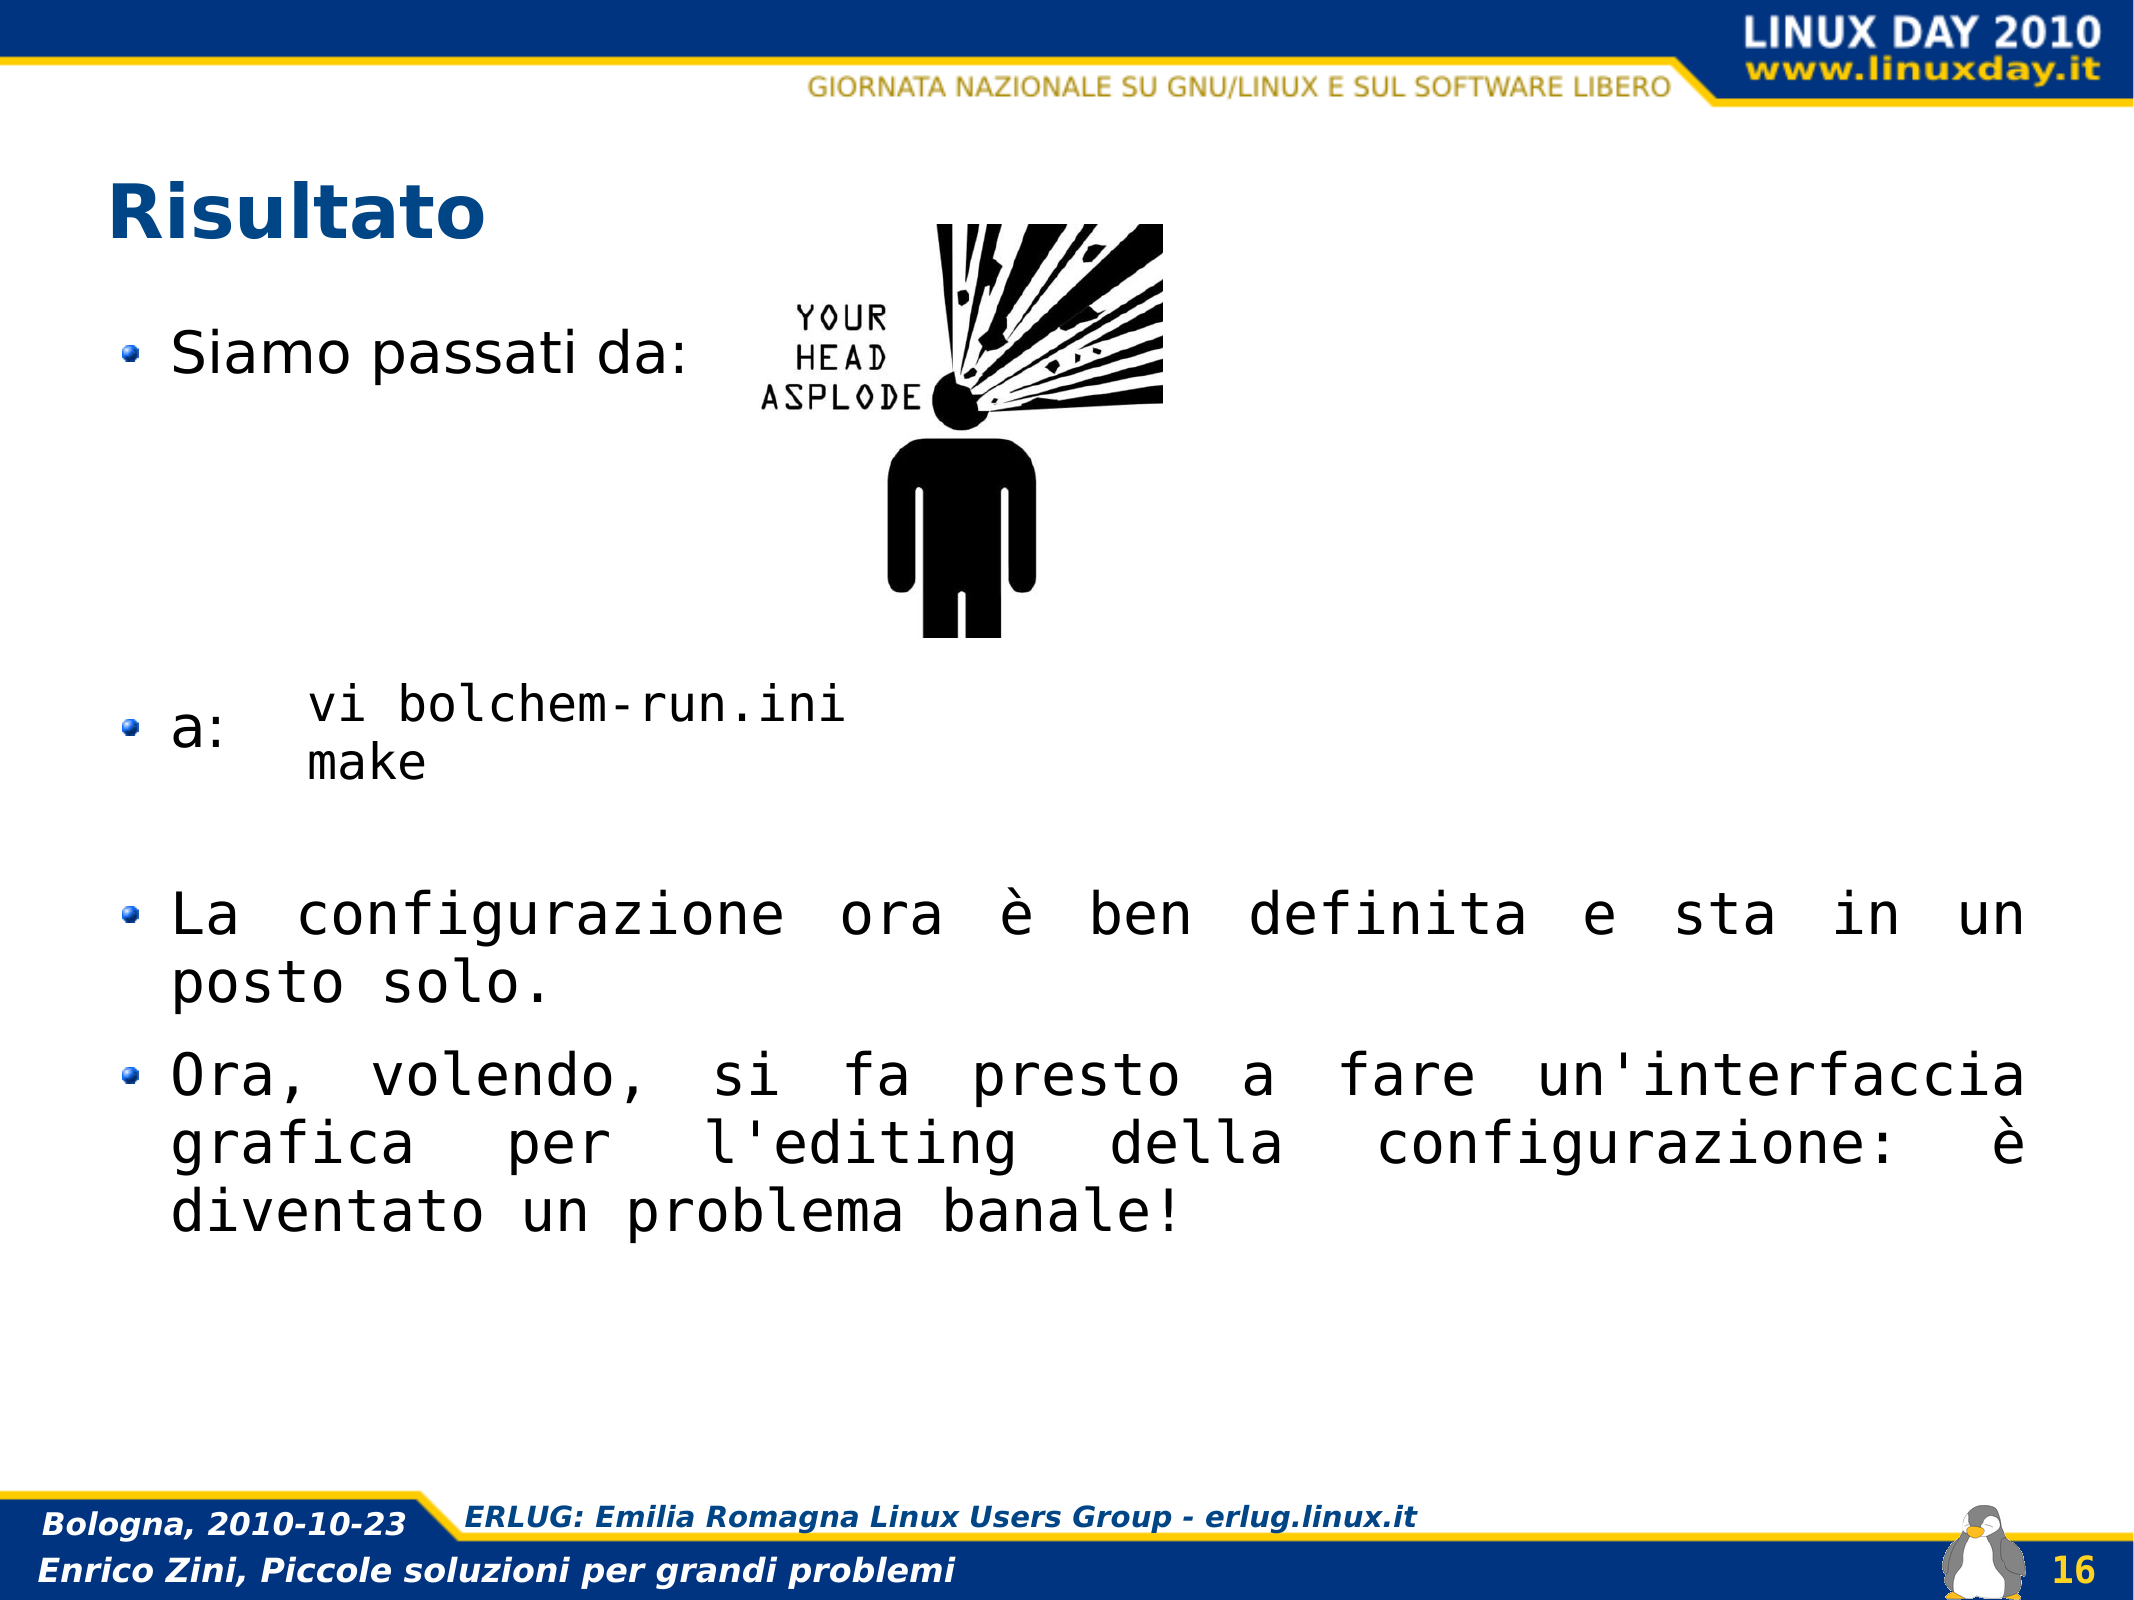

# Risultato
Siamo passati da:
a:
La configurazione ora è ben definita e sta in un posto solo.
Ora, volendo, si fa presto a fare un'interfaccia grafica per l'editing della configurazione: è diventato un problema banale!
vi bolchem-run.ini
make